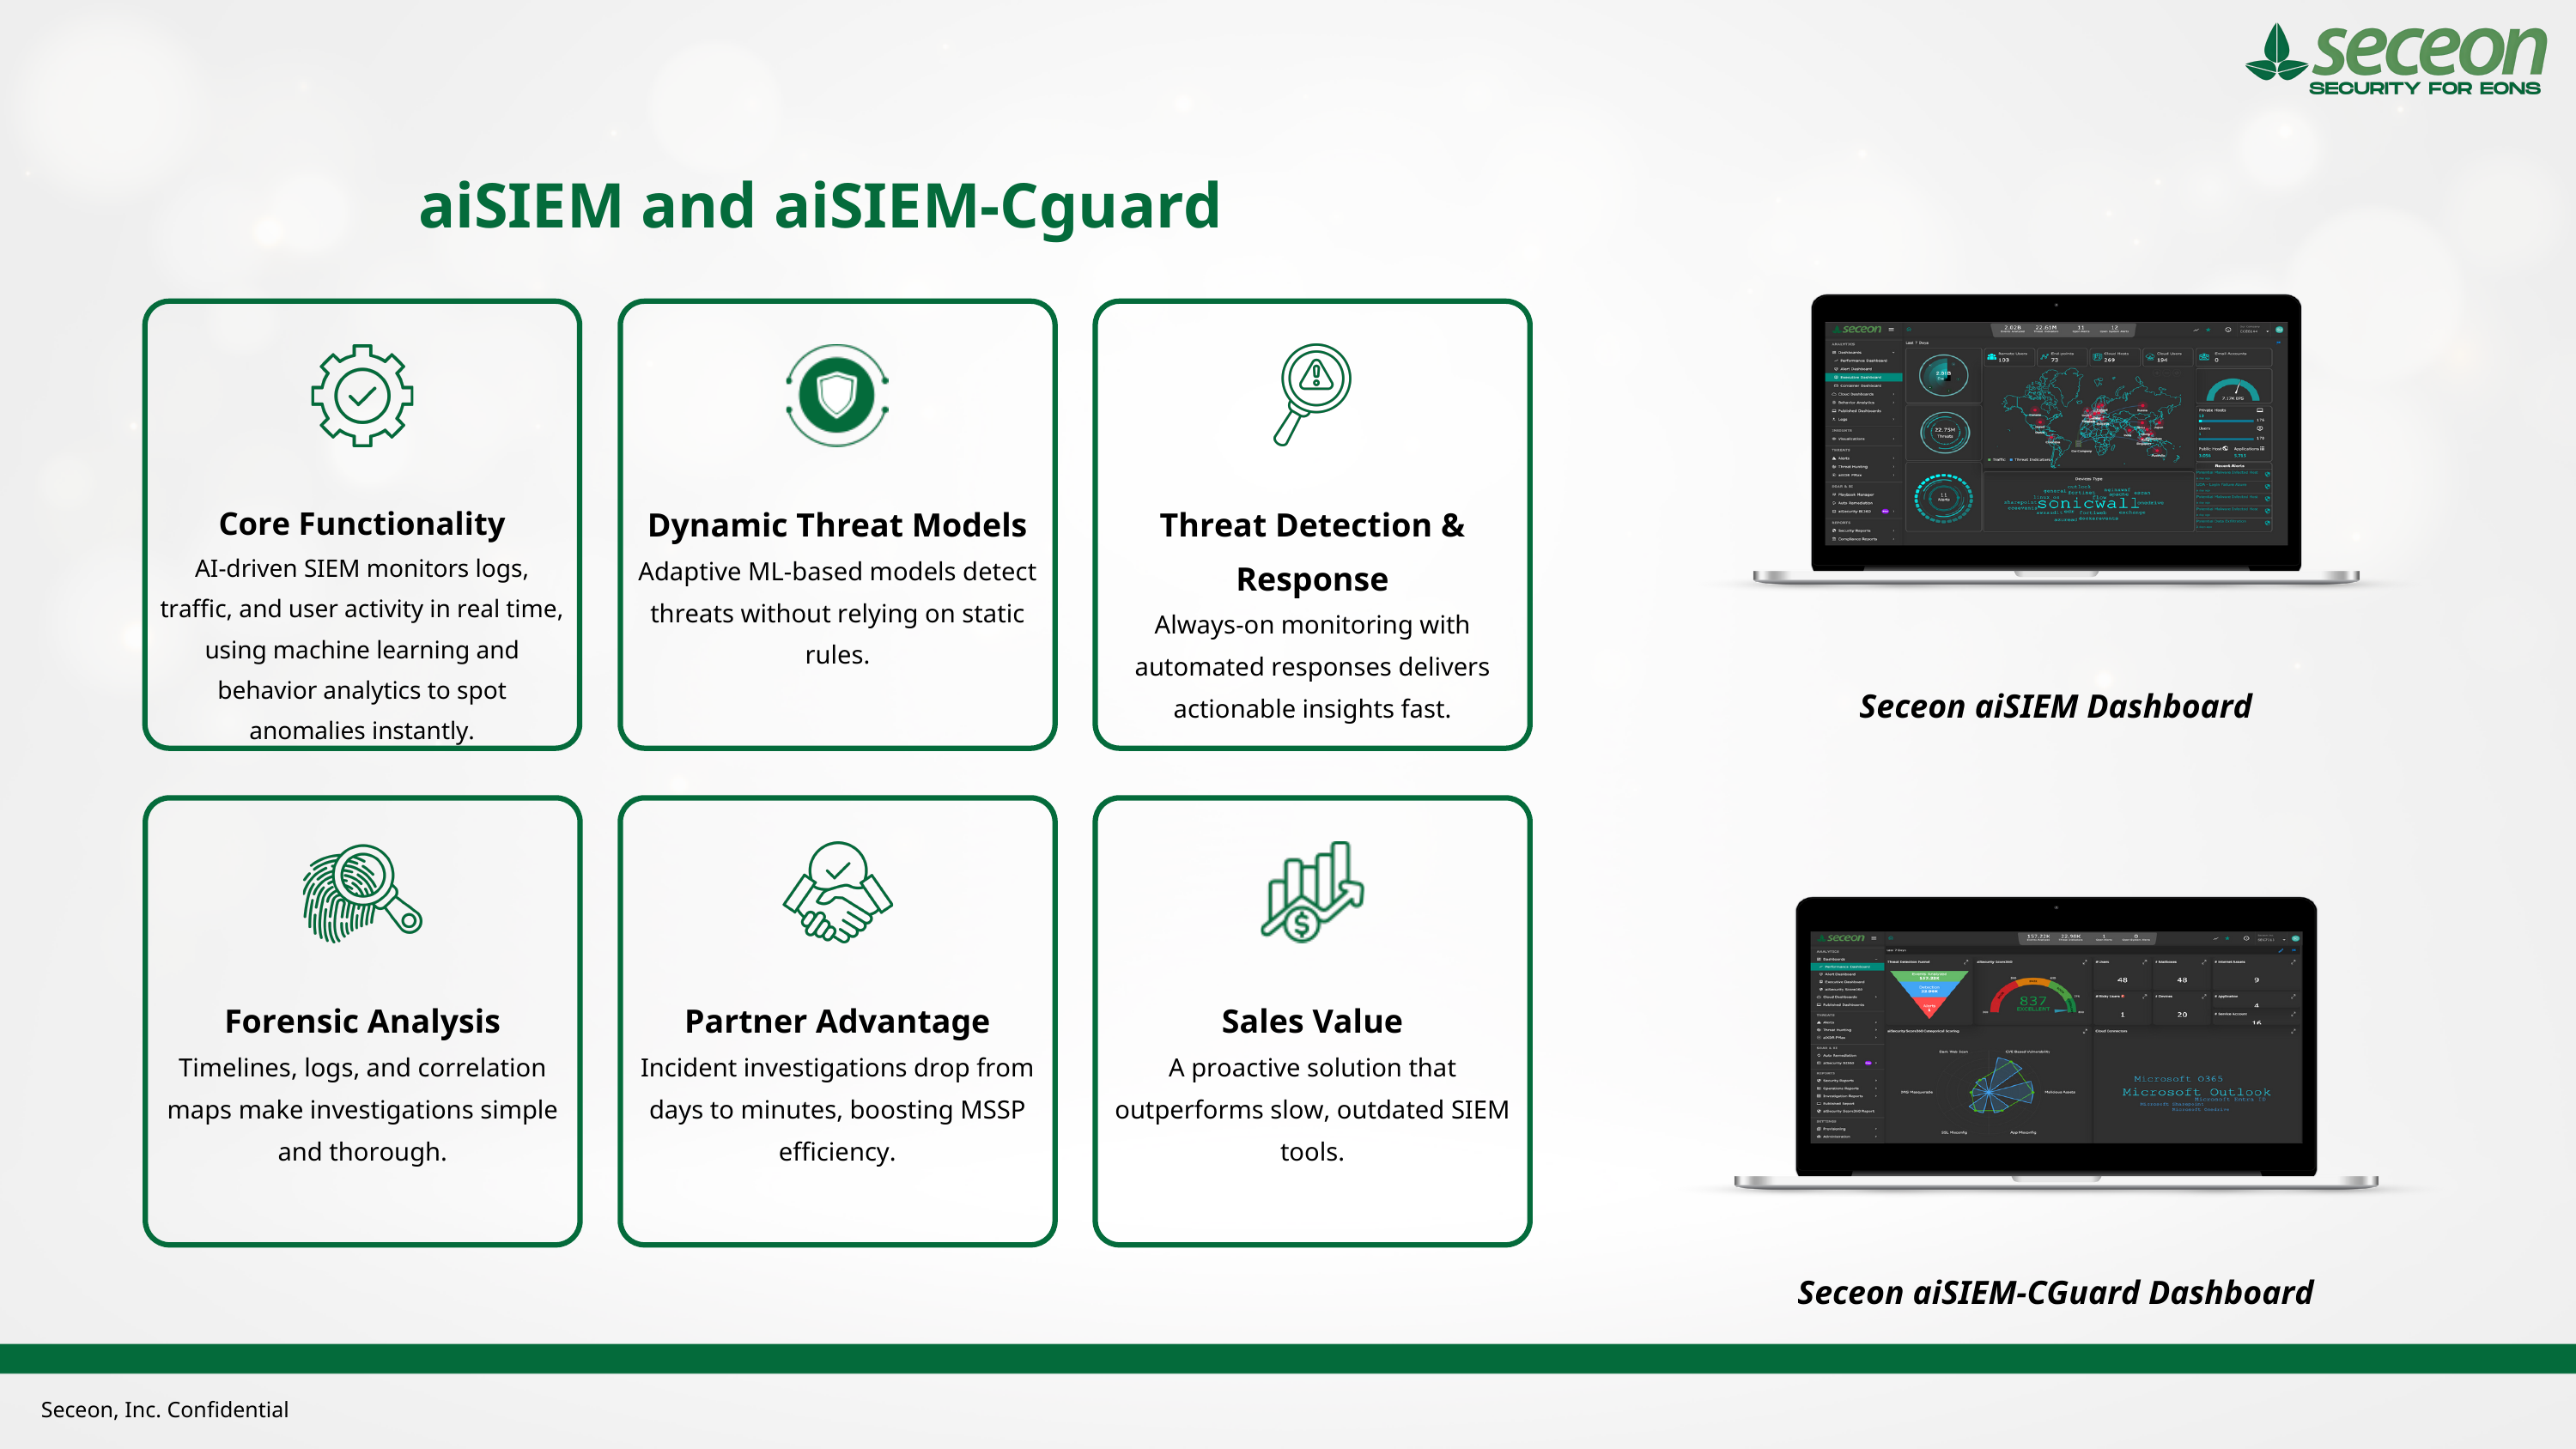

aiSIEM and aiSIEM-Cguard​
Core Functionality
AI-driven SIEM monitors logs, traffic, and user activity in real time, using machine learning and behavior analytics to spot anomalies instantly.
Dynamic Threat Models
Adaptive ML-based models detect threats without relying on static rules.
Threat Detection & Response
Always-on monitoring with automated responses delivers actionable insights fast.
Seceon aiSIEM Dashboard
Forensic Analysis
Timelines, logs, and correlation maps make investigations simple and thorough.
Partner Advantage
Incident investigations drop from days to minutes, boosting MSSP efficiency.
Sales Value
A proactive solution that outperforms slow, outdated SIEM tools.
Seceon aiSIEM-CGuard Dashboard